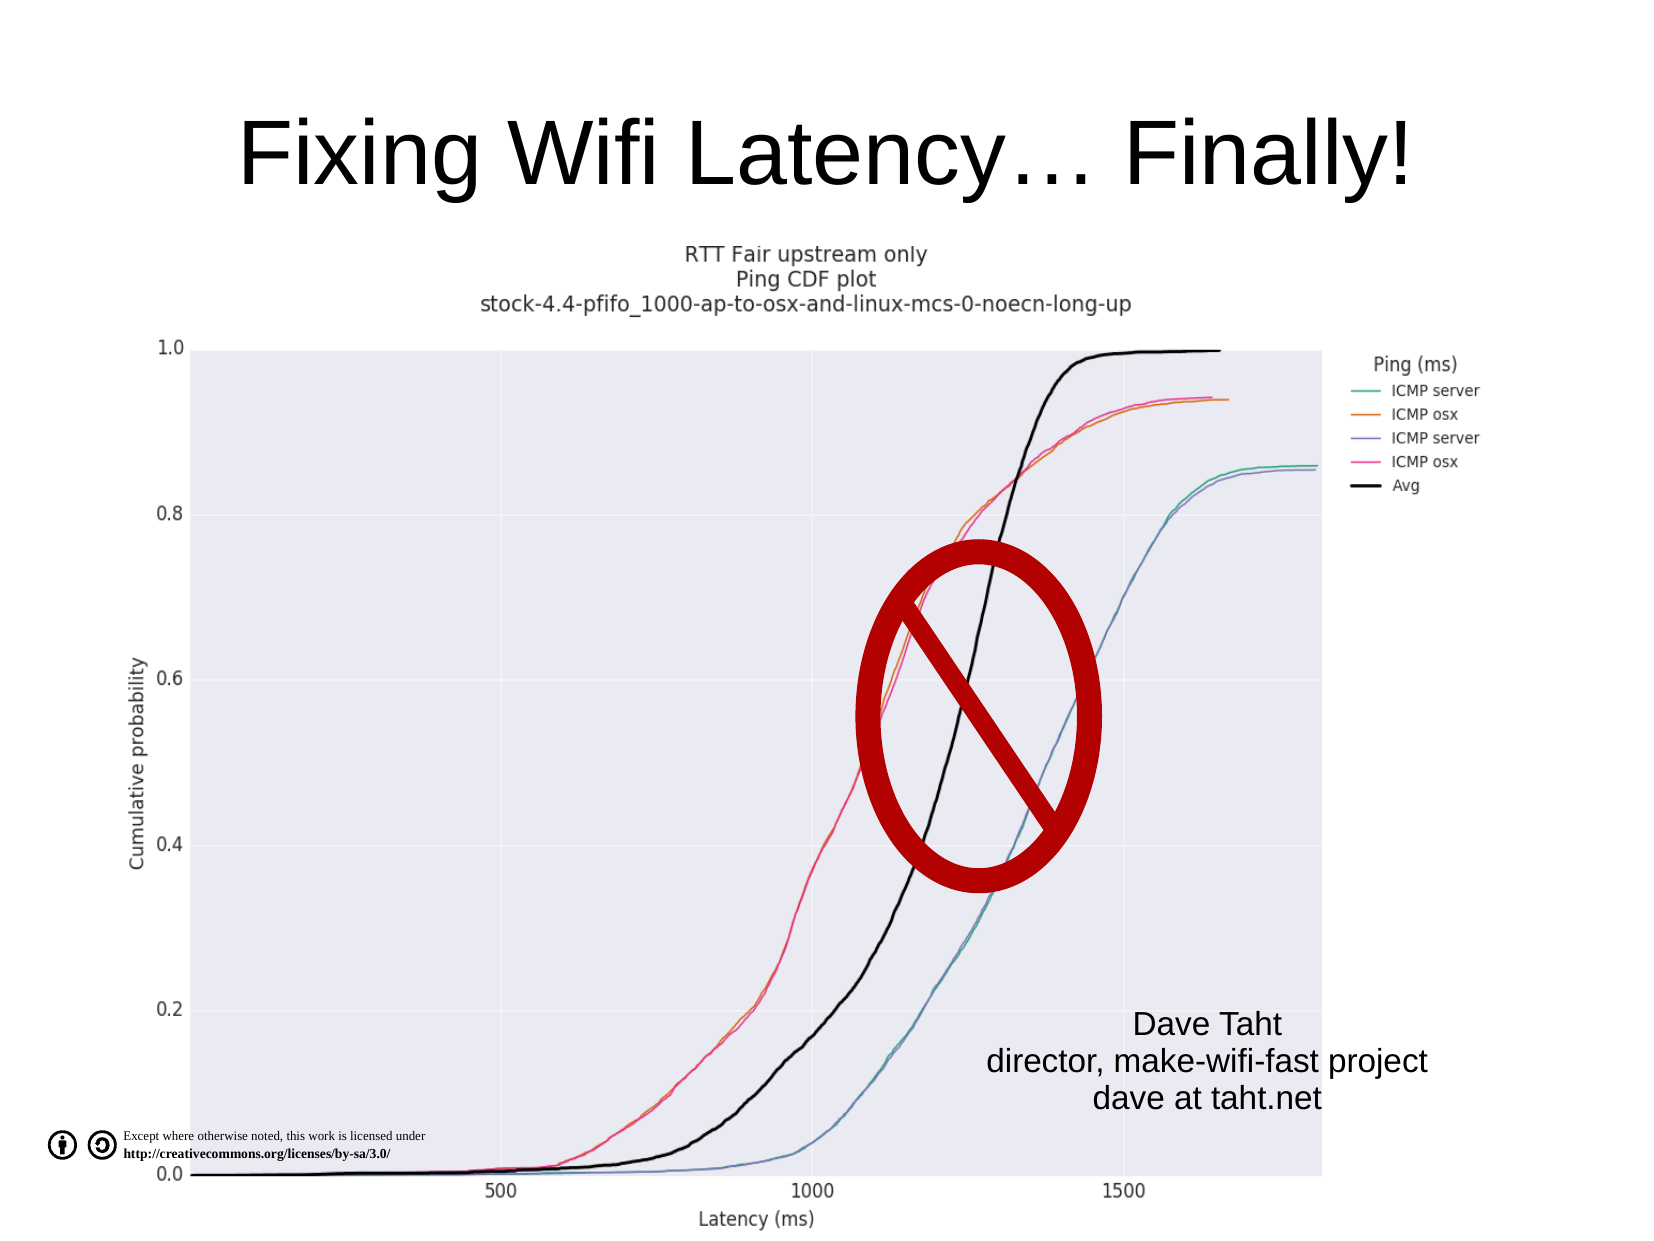

# Fixing Wifi Latency… Finally!
Dave Taht
director, make-wifi-fast project
dave at taht.net